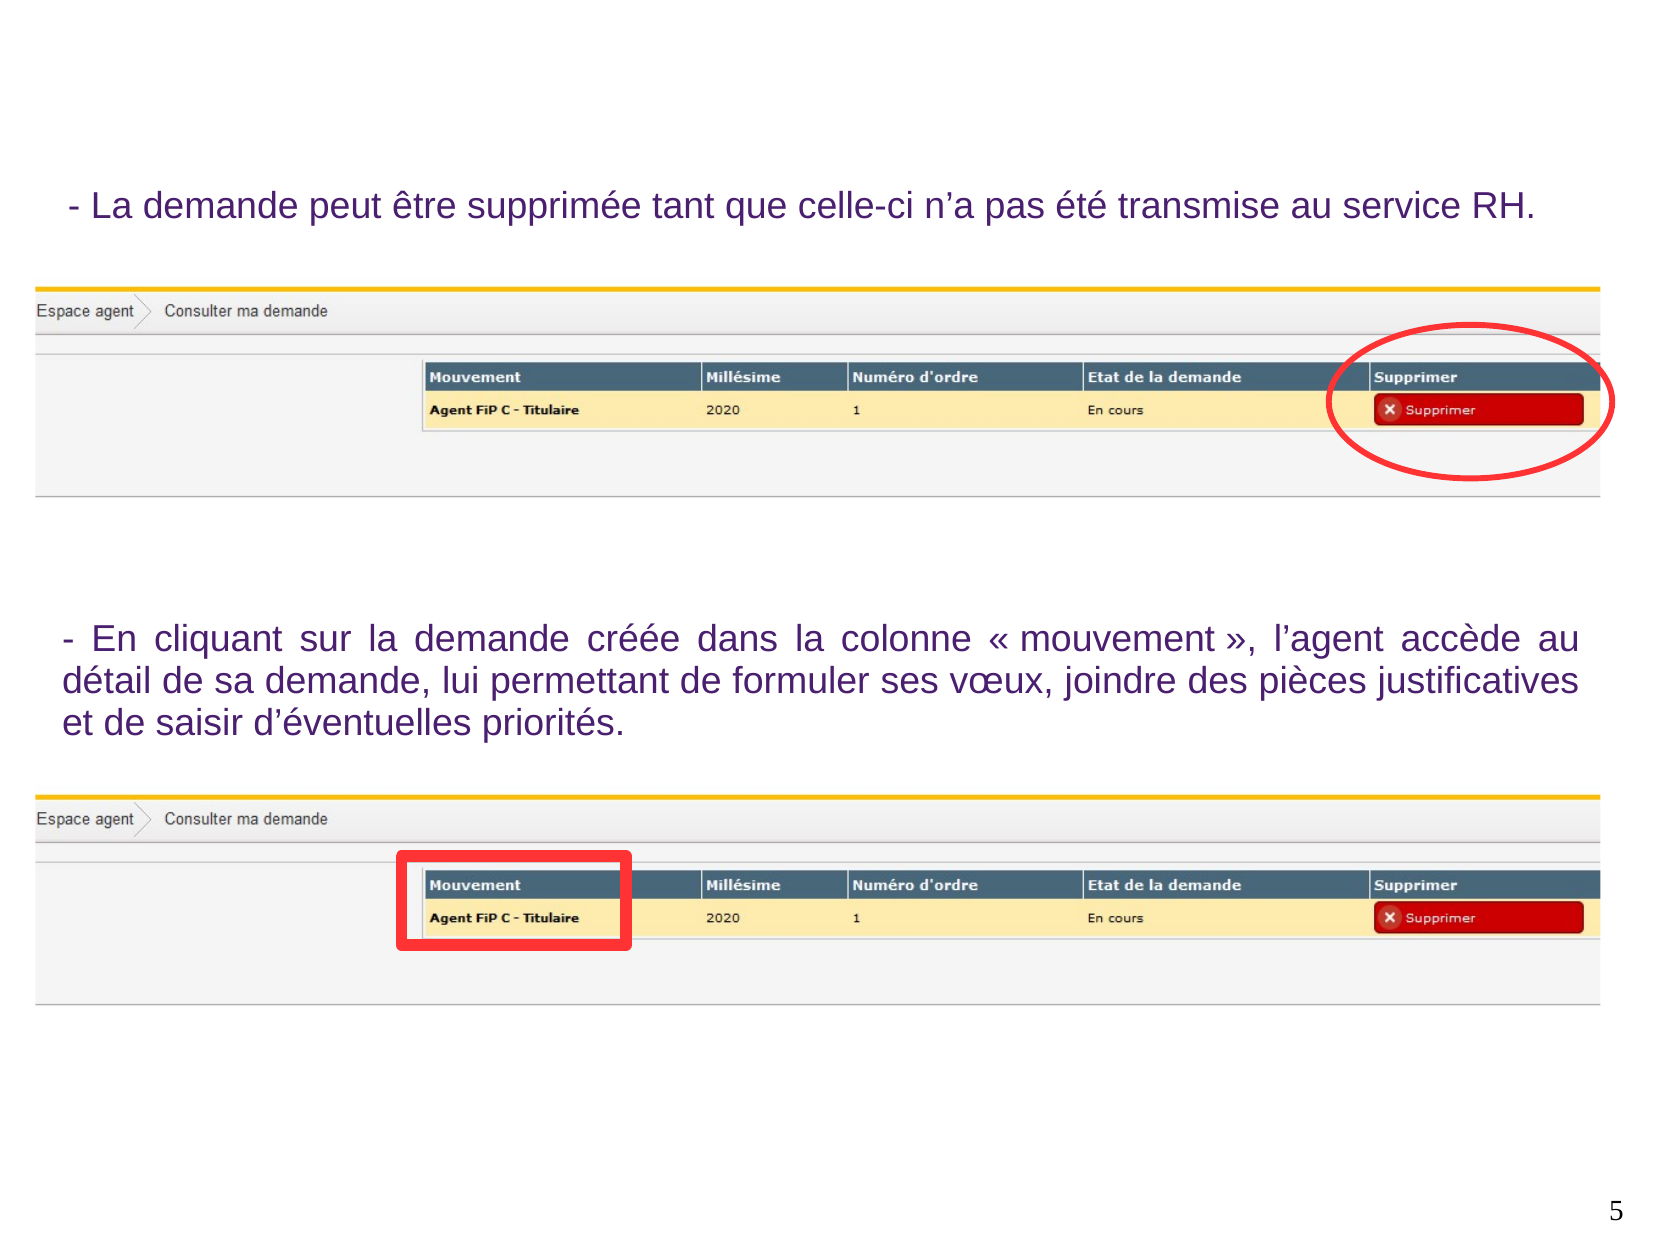

- La demande peut être supprimée tant que celle-ci n’a pas été transmise au service RH.
- En cliquant sur la demande créée dans la colonne « mouvement », l’agent accède au détail de sa demande, lui permettant de formuler ses vœux, joindre des pièces justificatives et de saisir d’éventuelles priorités.
5